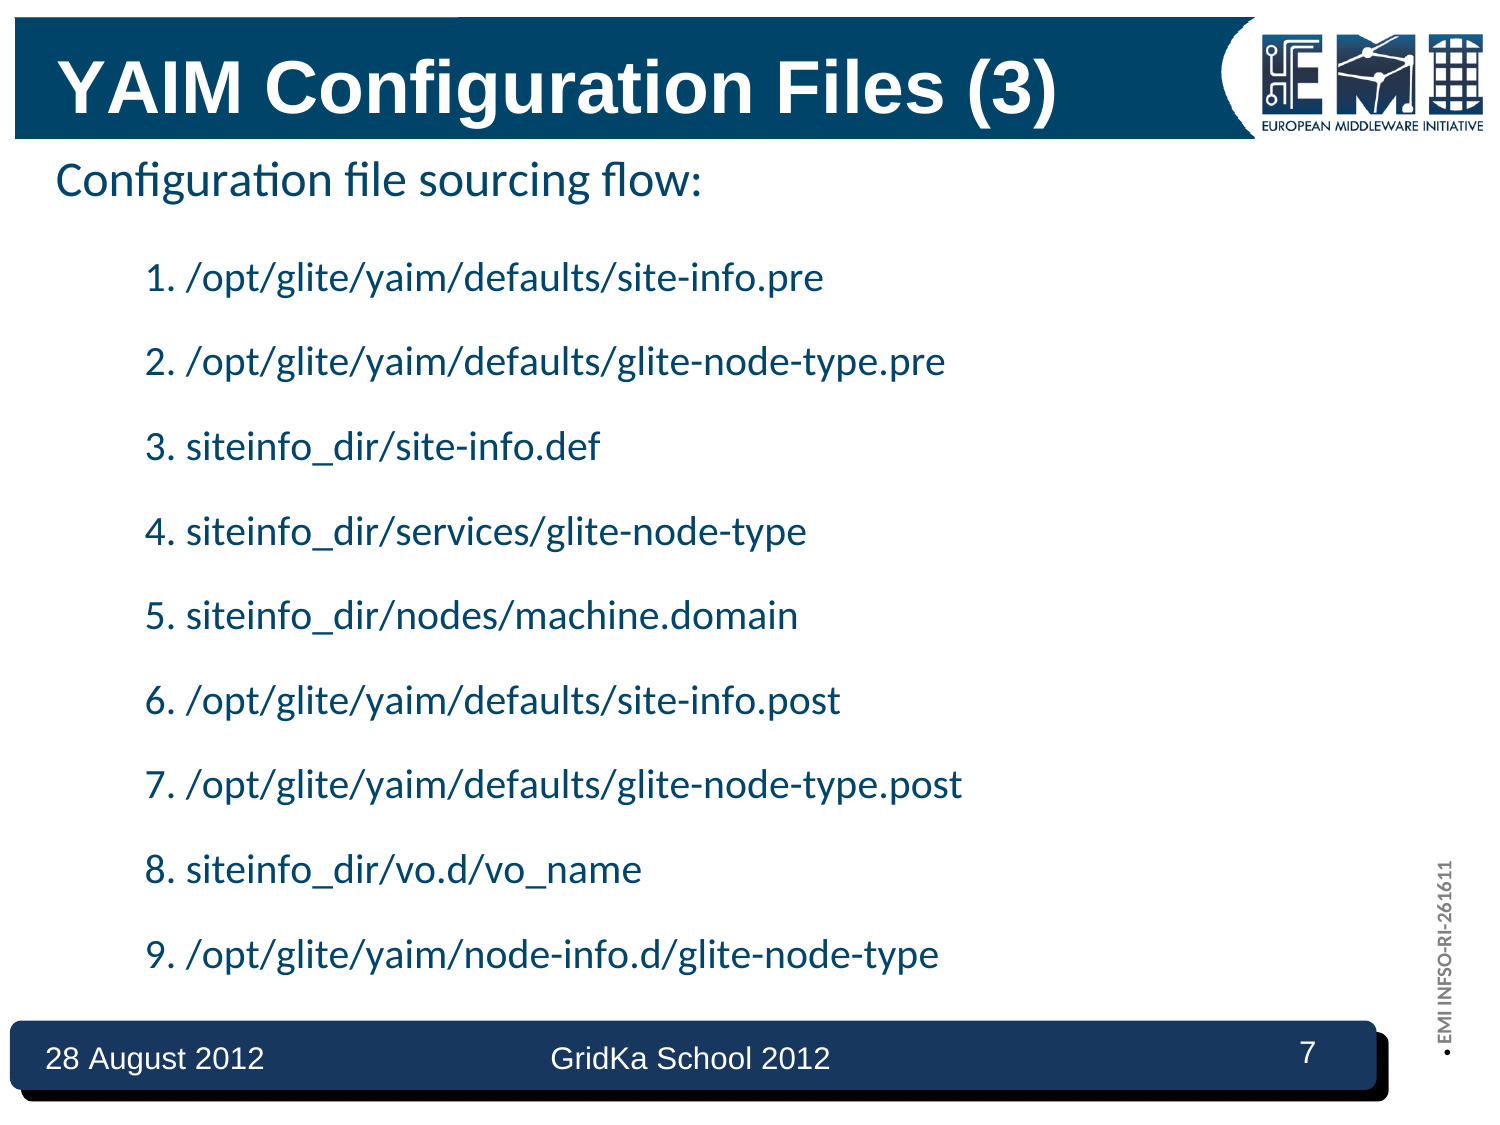

YAIM Configuration Files (3)
Configuration file sourcing flow:
1. /opt/glite/yaim/defaults/site-info.pre
2. /opt/glite/yaim/defaults/glite-node-type.pre
3. siteinfo_dir/site-info.def
4. siteinfo_dir/services/glite-node-type
5. siteinfo_dir/nodes/machine.domain
6. /opt/glite/yaim/defaults/site-info.post
7. /opt/glite/yaim/defaults/glite-node-type.post
8. siteinfo_dir/vo.d/vo_name
9. /opt/glite/yaim/node-info.d/glite-node-type